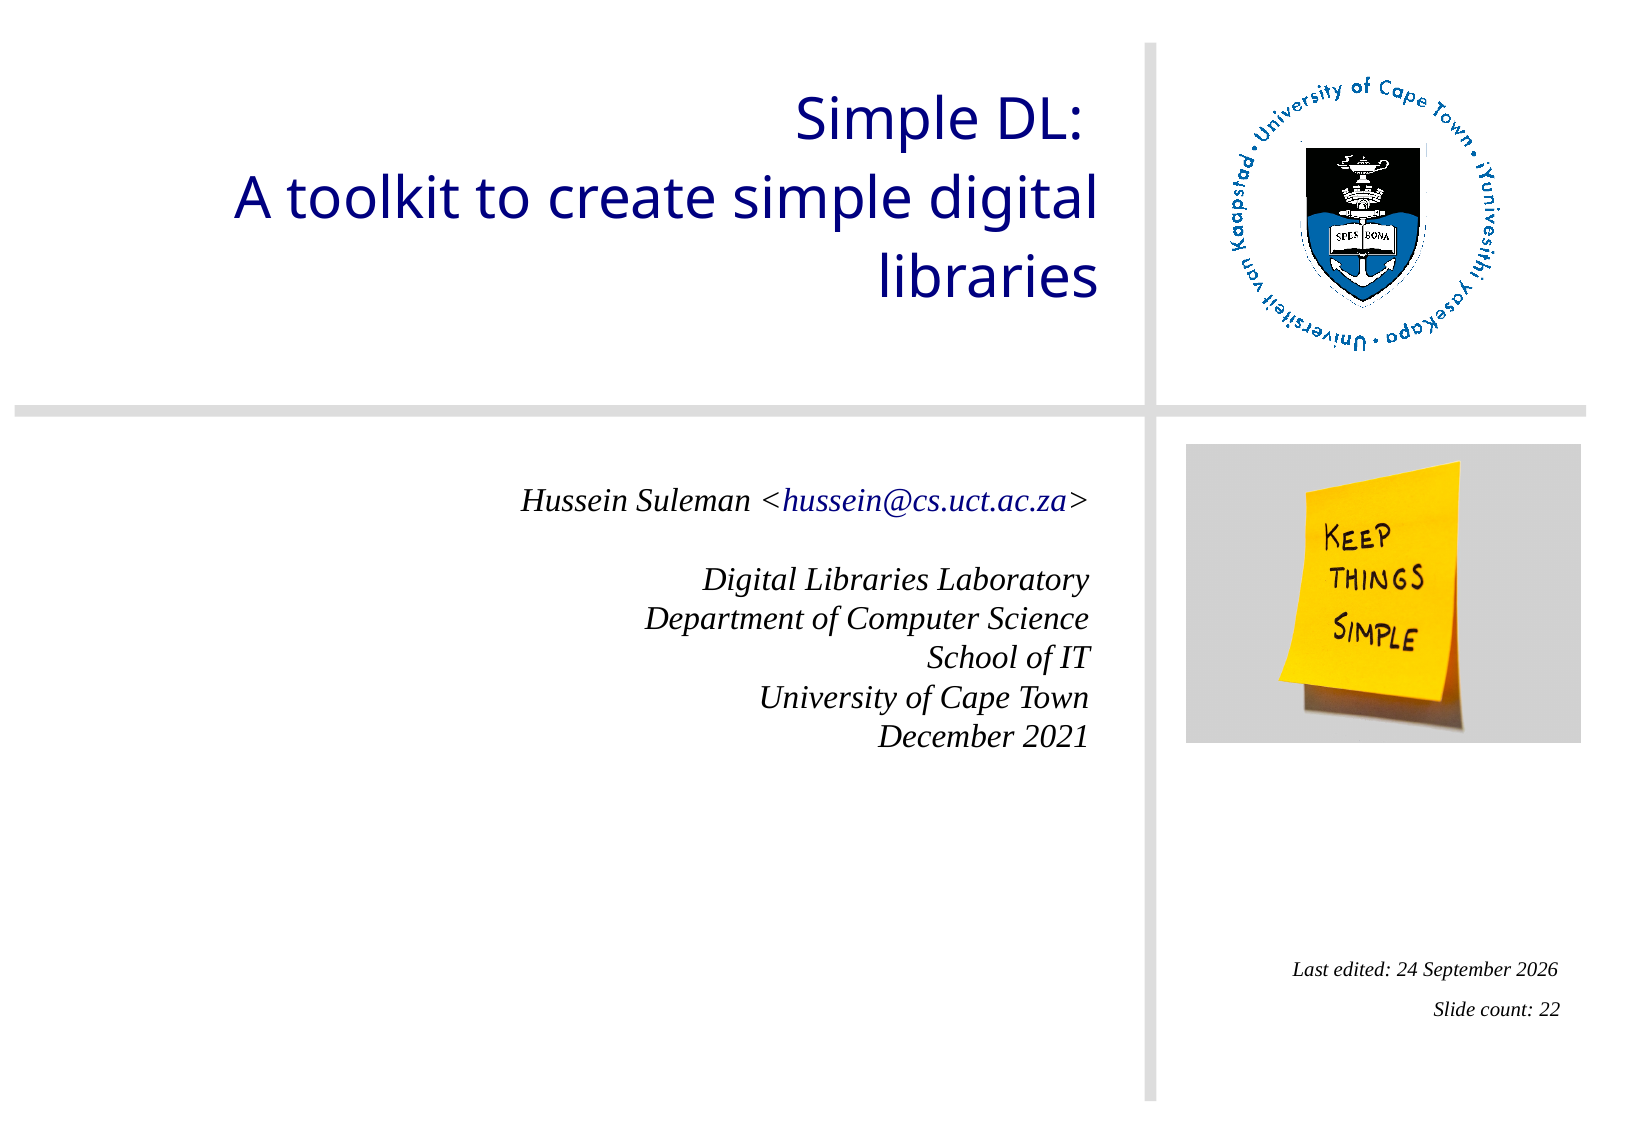

Simple DL:
A toolkit to create simple digital libraries
# Hussein Suleman <hussein@cs.uct.ac.za>
Digital Libraries Laboratory
Department of Computer Science
School of IT
University of Cape Town
December 2021
1